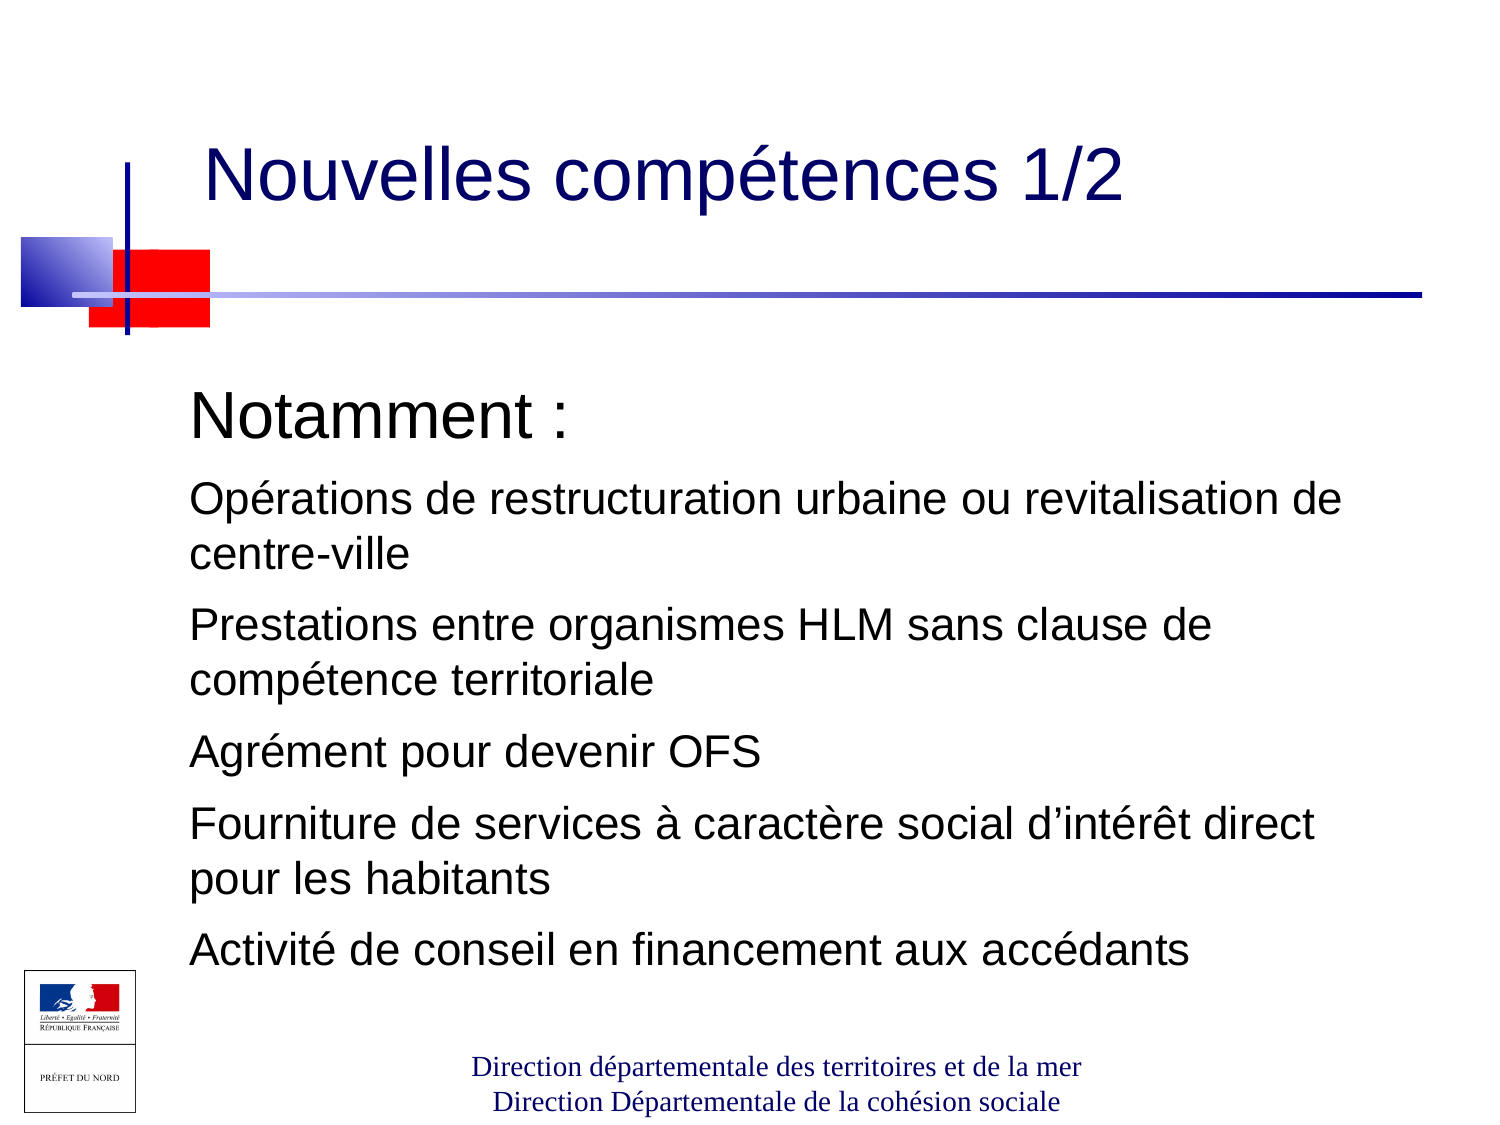

# Nouvelles compétences 1/2
Notamment :
Opérations de restructuration urbaine ou revitalisation de centre-ville
Prestations entre organismes HLM sans clause de compétence territoriale
Agrément pour devenir OFS
Fourniture de services à caractère social d’intérêt direct pour les habitants
Activité de conseil en financement aux accédants